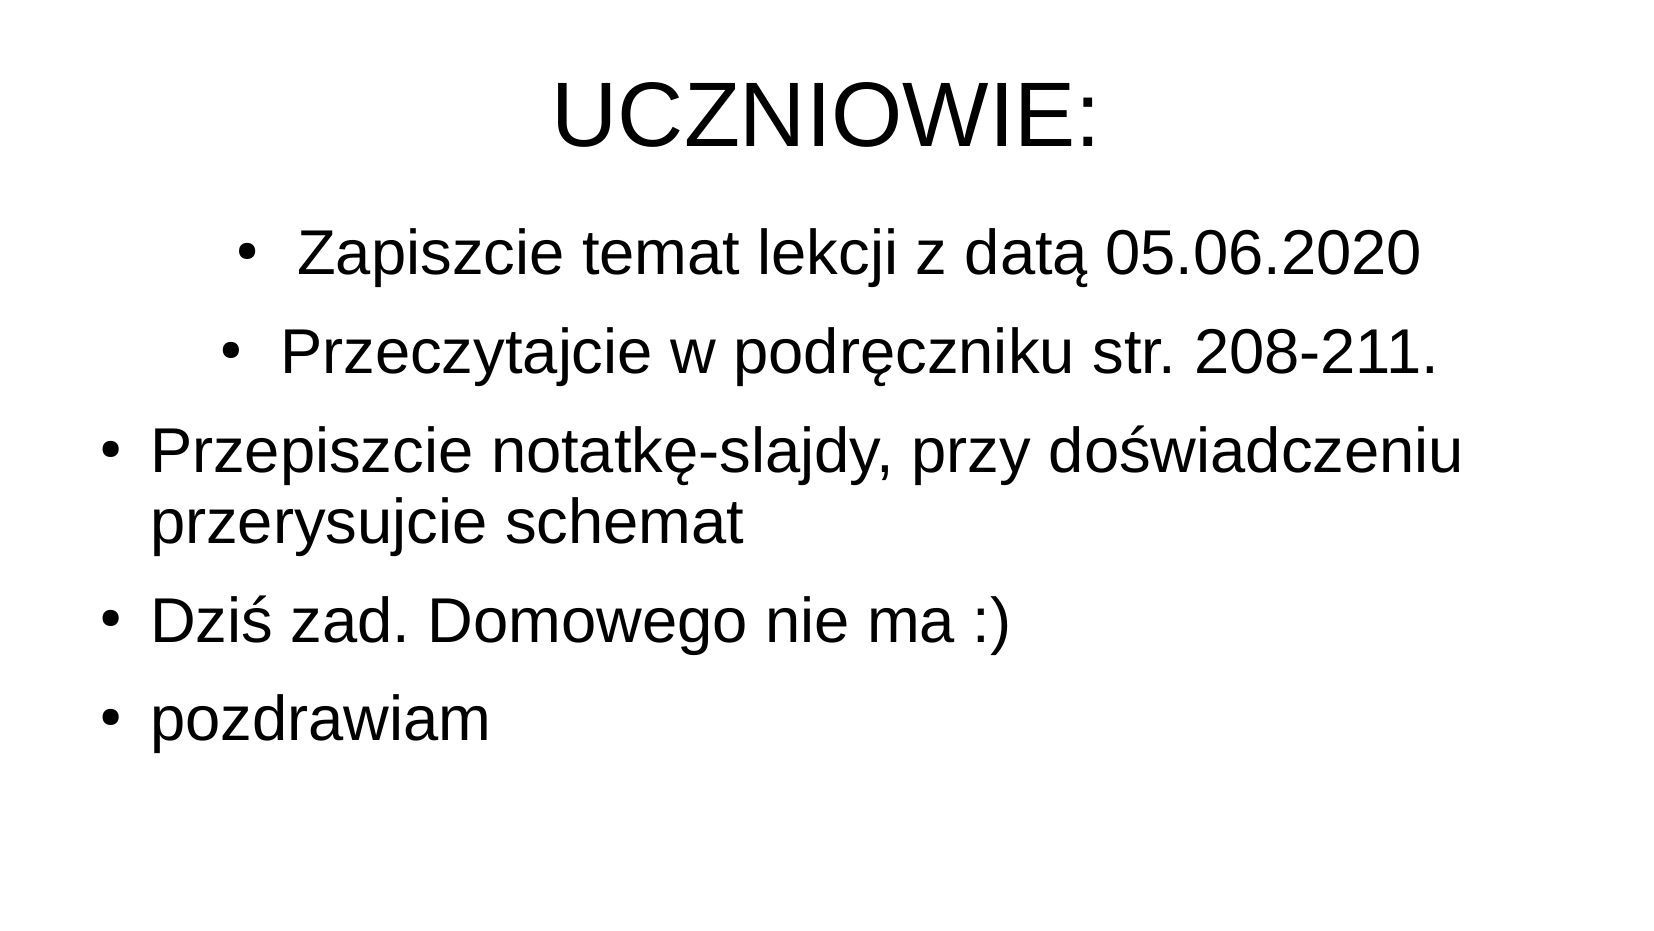

# UCZNIOWIE:
Zapiszcie temat lekcji z datą 05.06.2020
Przeczytajcie w podręczniku str. 208-211.
Przepiszcie notatkę-slajdy, przy doświadczeniu przerysujcie schemat
Dziś zad. Domowego nie ma :)
pozdrawiam